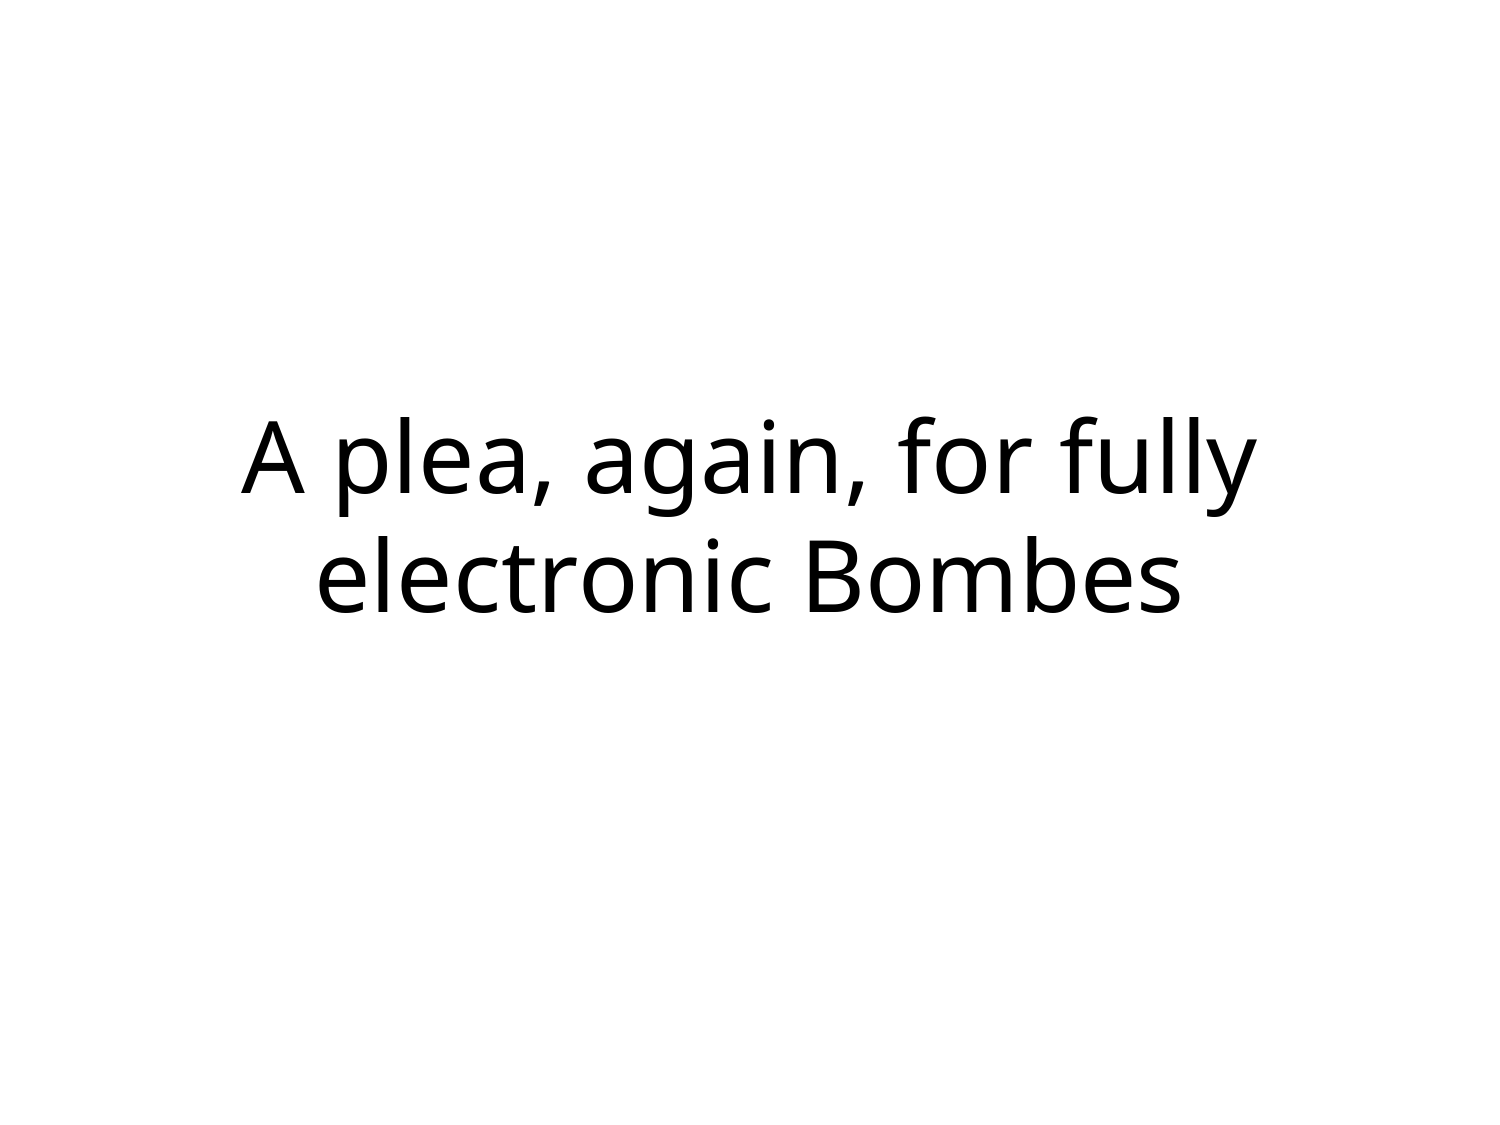

A plea, again, for fully electronic Bombes